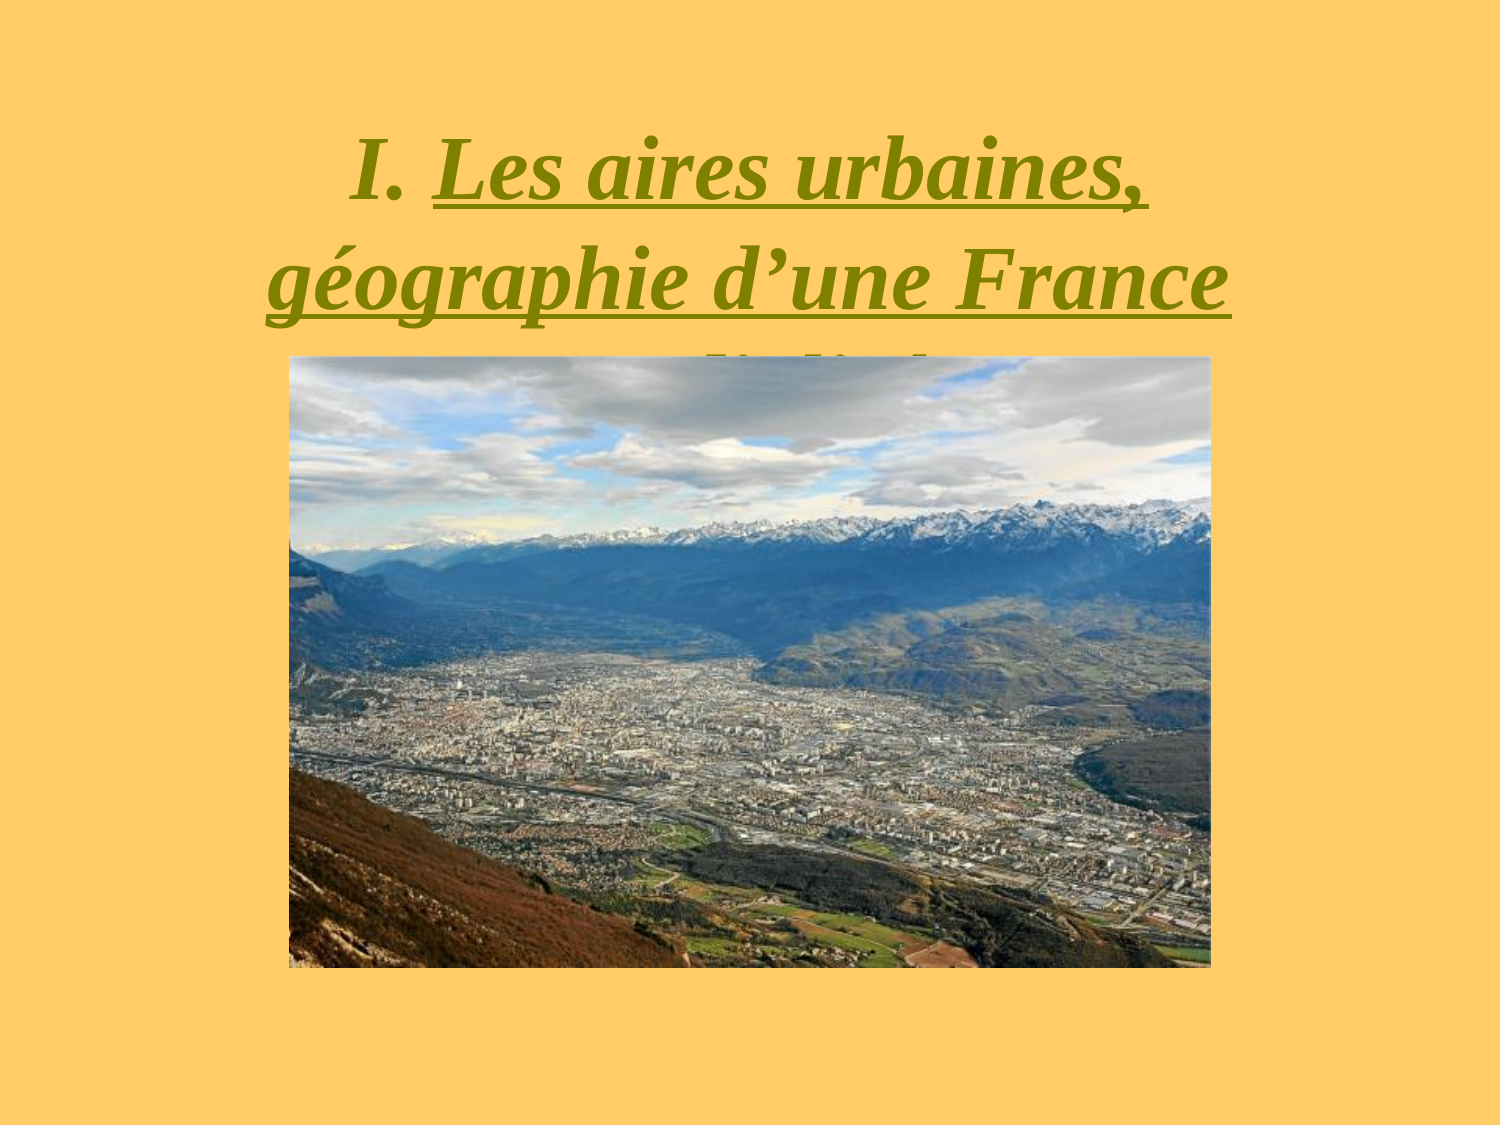

# I. Les aires urbaines, géographie d’une France mondialisée